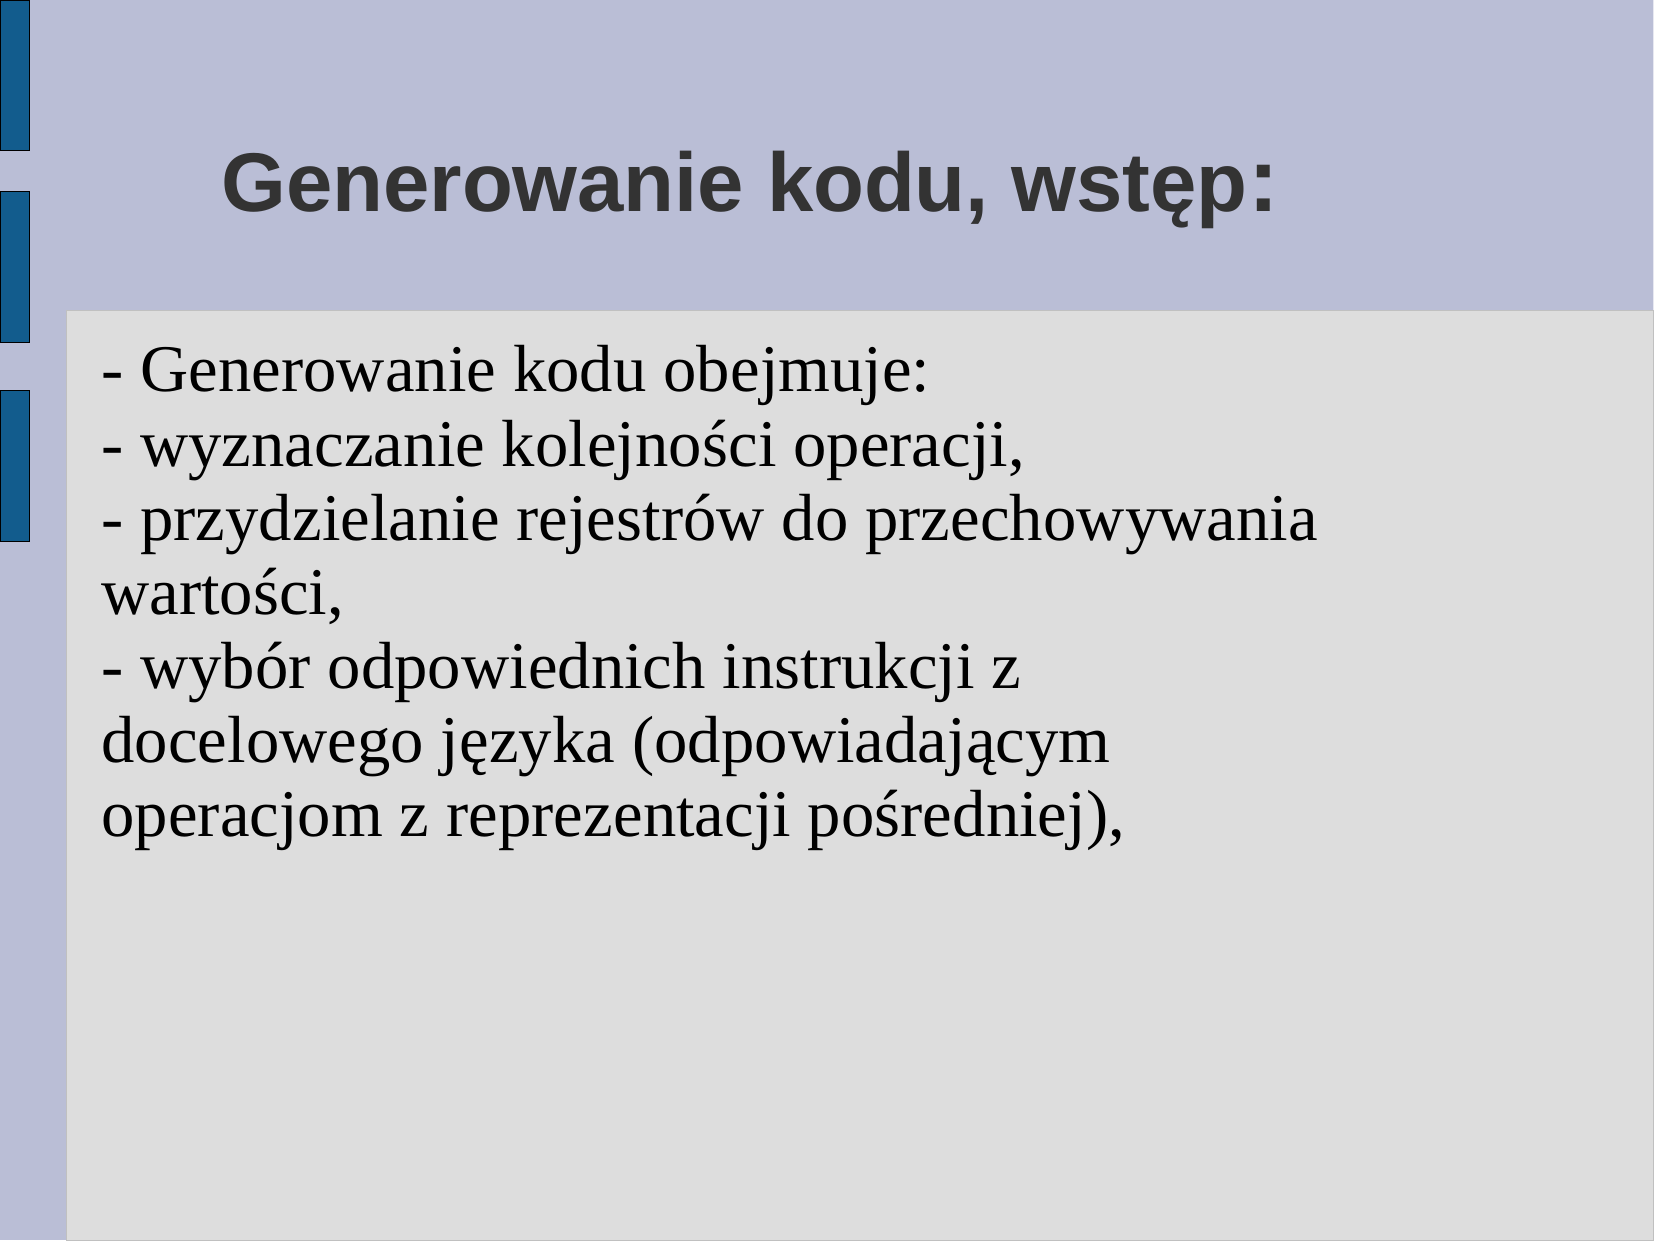

# Generowanie kodu, wstęp:
- Generowanie kodu obejmuje:
- wyznaczanie kolejności operacji,
- przydzielanie rejestrów do przechowywania wartości,
- wybór odpowiednich instrukcji z docelowego języka (odpowiadającym
operacjom z reprezentacji pośredniej),